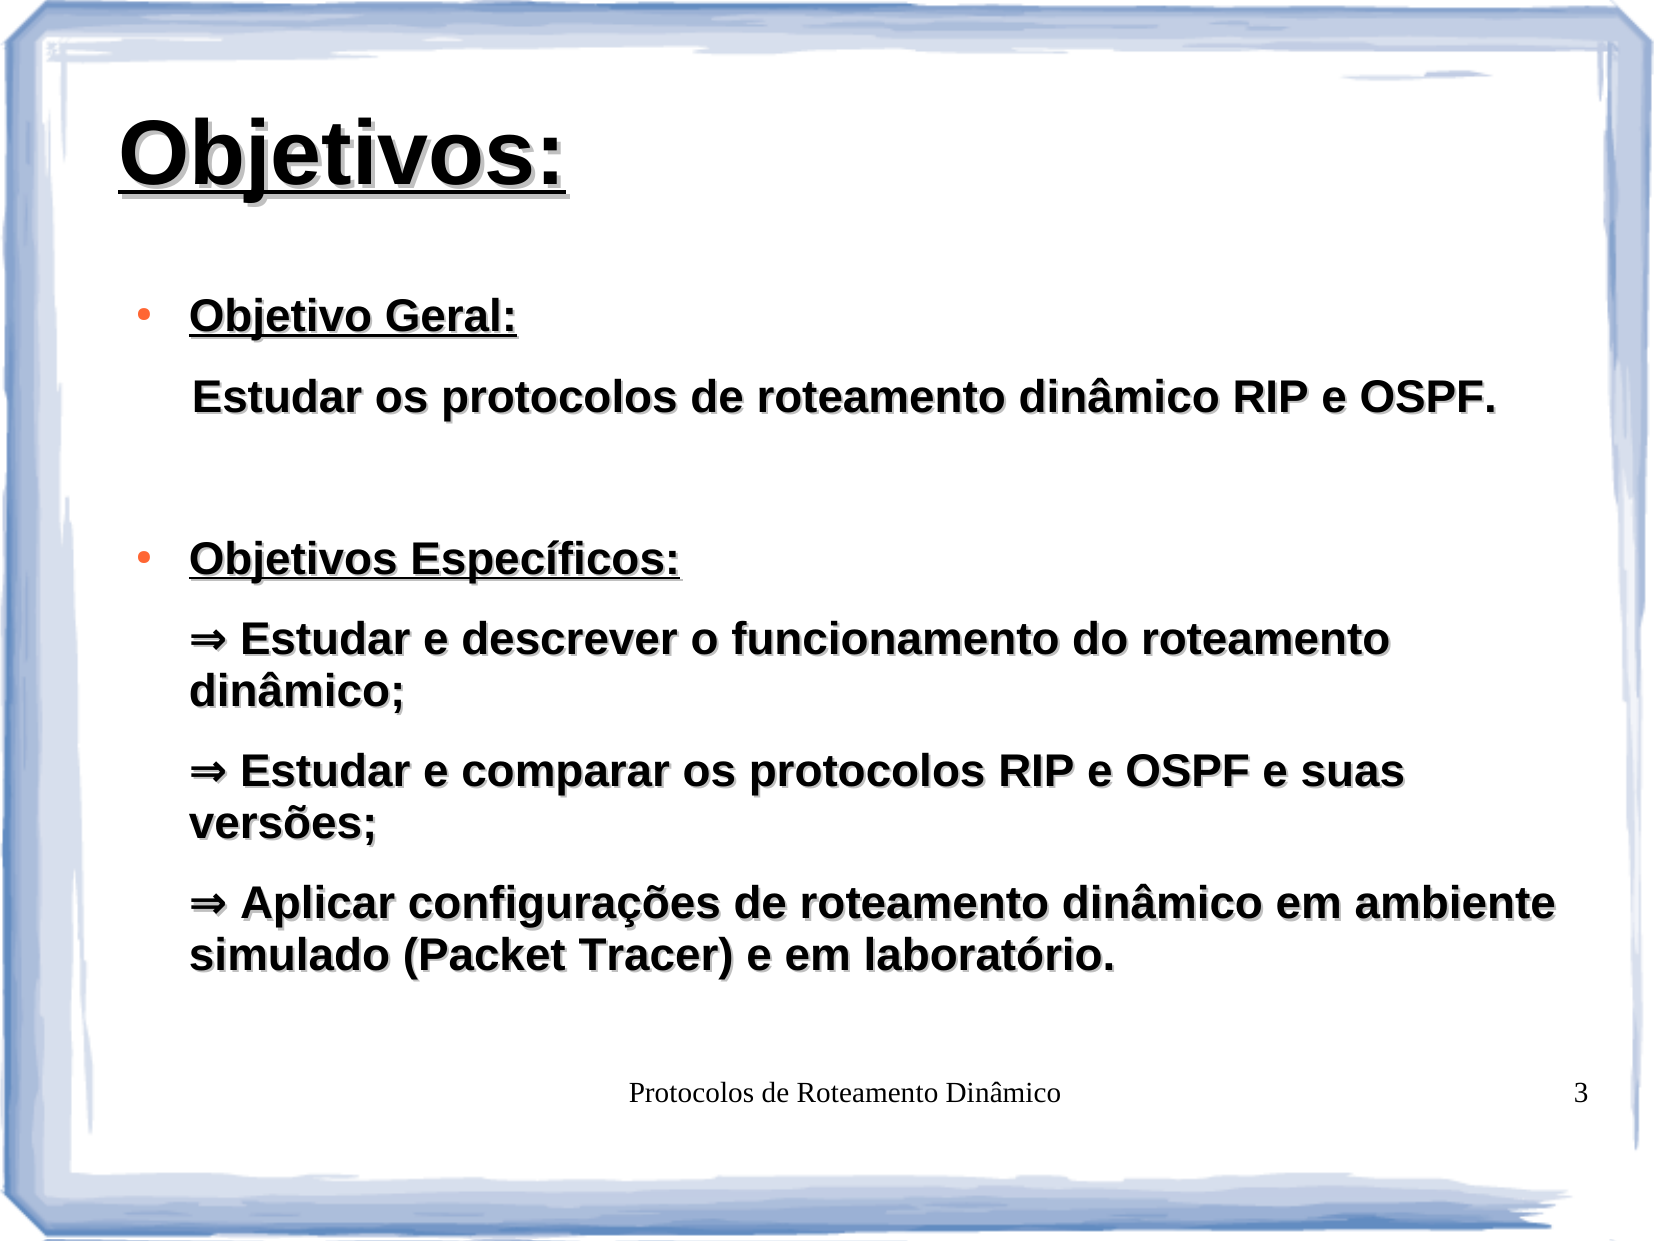

# Objetivos:
Objetivo Geral:
 	Estudar os protocolos de roteamento dinâmico RIP e OSPF.
Objetivos Específicos:
⇒ Estudar e descrever o funcionamento do roteamento dinâmico;
⇒ Estudar e comparar os protocolos RIP e OSPF e suas versões;
⇒ Aplicar configurações de roteamento dinâmico em ambiente simulado (Packet Tracer) e em laboratório.
Protocolos de Roteamento Dinâmico
3